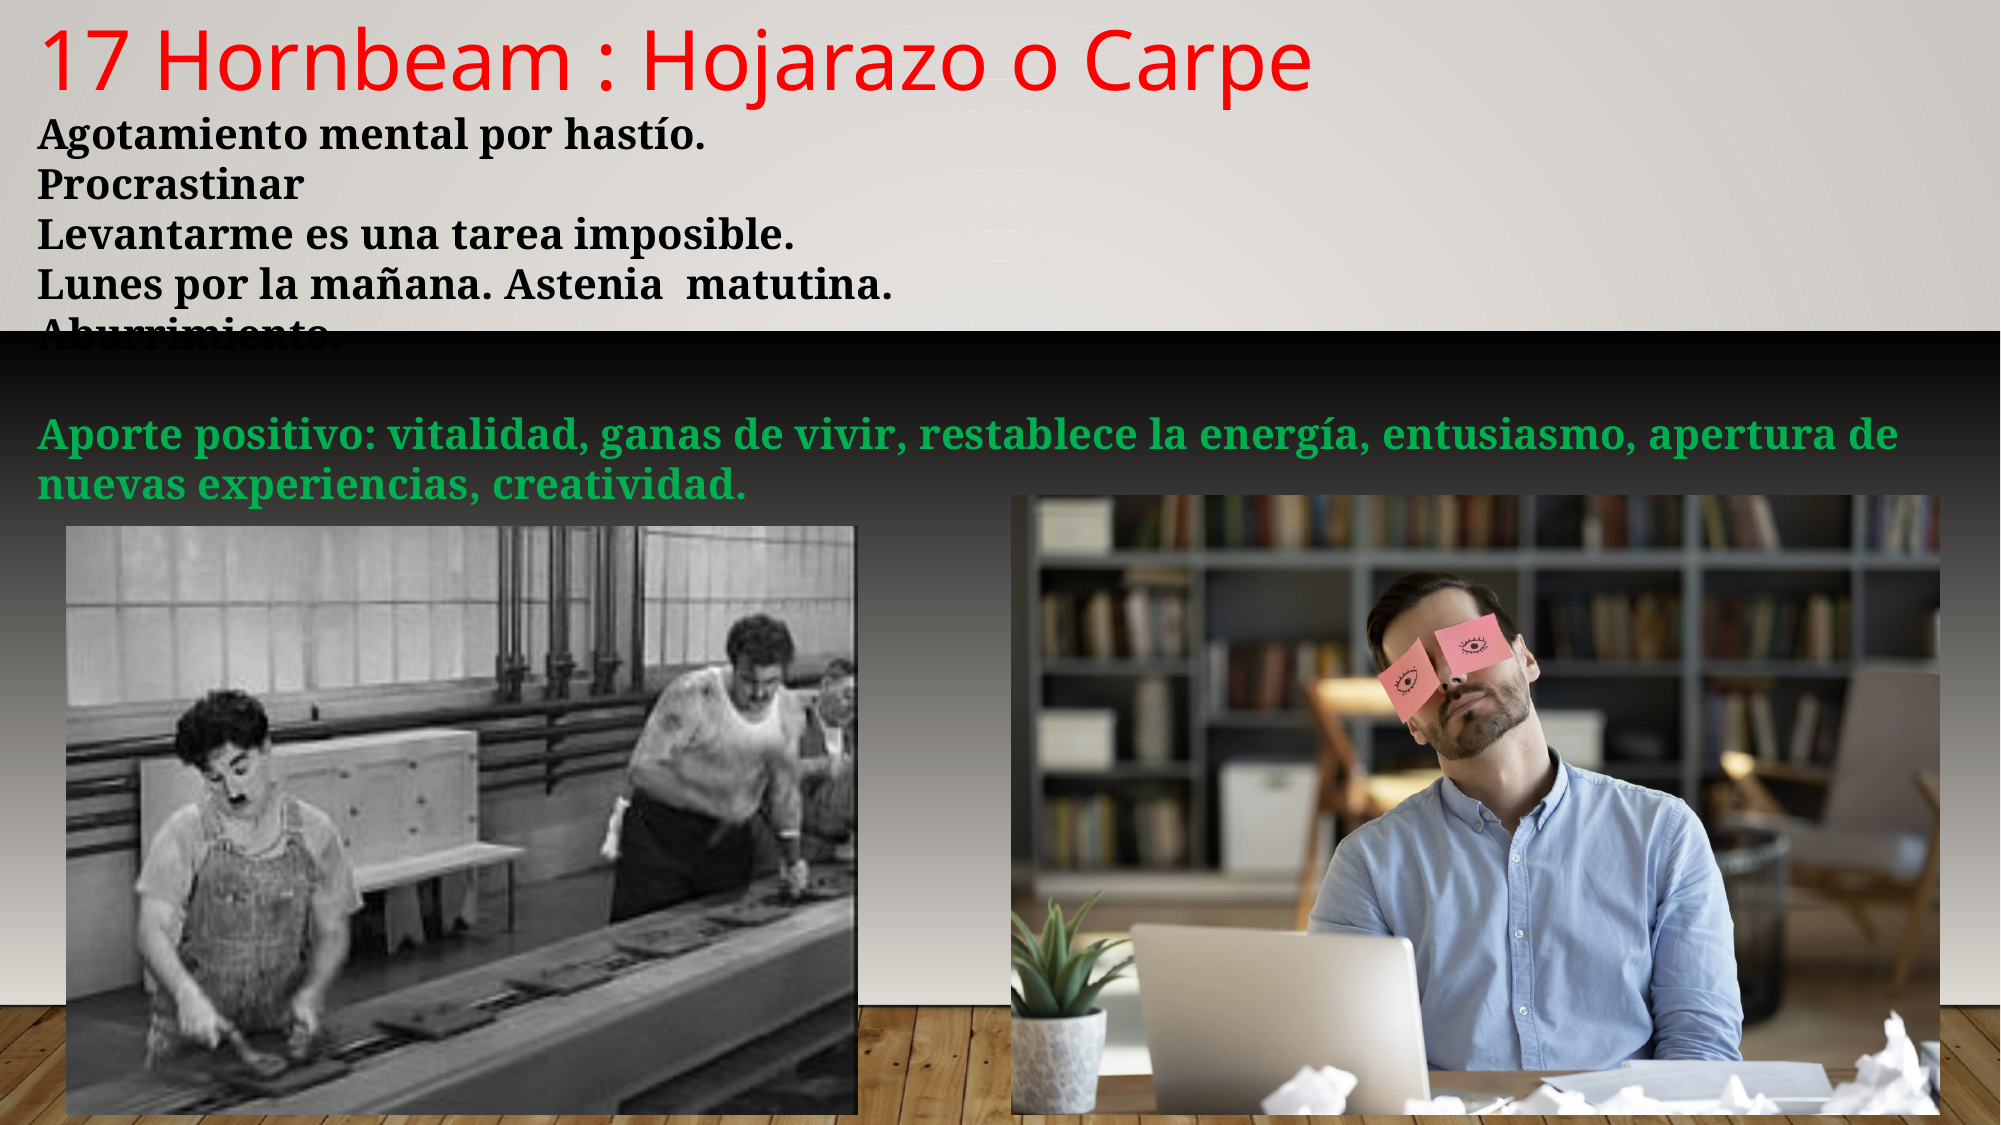

17 Hornbeam : Hojarazo o Carpe
Agotamiento mental por hastío.
Procrastinar
Levantarme es una tarea imposible.
Lunes por la mañana. Astenia matutina.
Aburrimiento.
Aporte positivo: vitalidad, ganas de vivir, restablece la energía, entusiasmo, apertura de nuevas experiencias, creatividad.